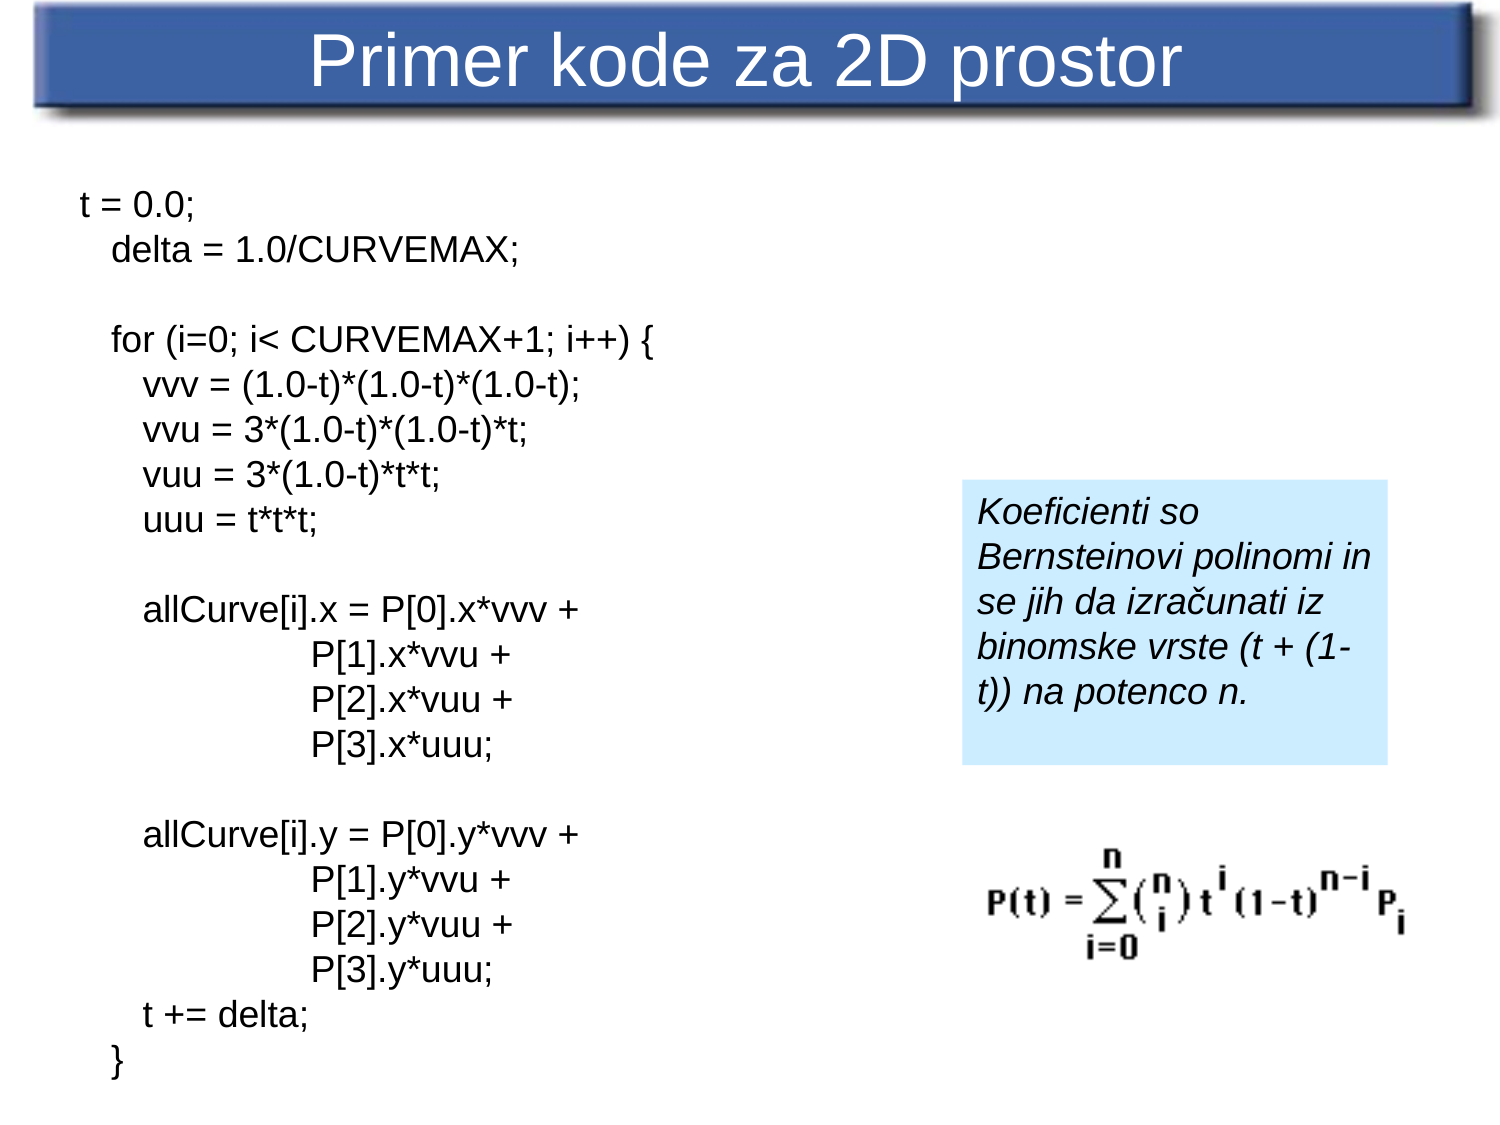

# Primer kode za 2D prostor
t = 0.0;
   delta = 1.0/CURVEMAX;
   for (i=0; i< CURVEMAX+1; i++) {
      vvv = (1.0-t)*(1.0-t)*(1.0-t);
      vvu = 3*(1.0-t)*(1.0-t)*t;
      vuu = 3*(1.0-t)*t*t;
      uuu = t*t*t;
      allCurve[i].x = P[0].x*vvv +
                      P[1].x*vvu +
                      P[2].x*vuu +
                      P[3].x*uuu;
      allCurve[i].y = P[0].y*vvv +
                      P[1].y*vvu +
                      P[2].y*vuu +
                      P[3].y*uuu;
      t += delta;
   }
Koeficienti so Bernsteinovi polinomi in se jih da izračunati iz binomske vrste (t + (1-t)) na potenco n.